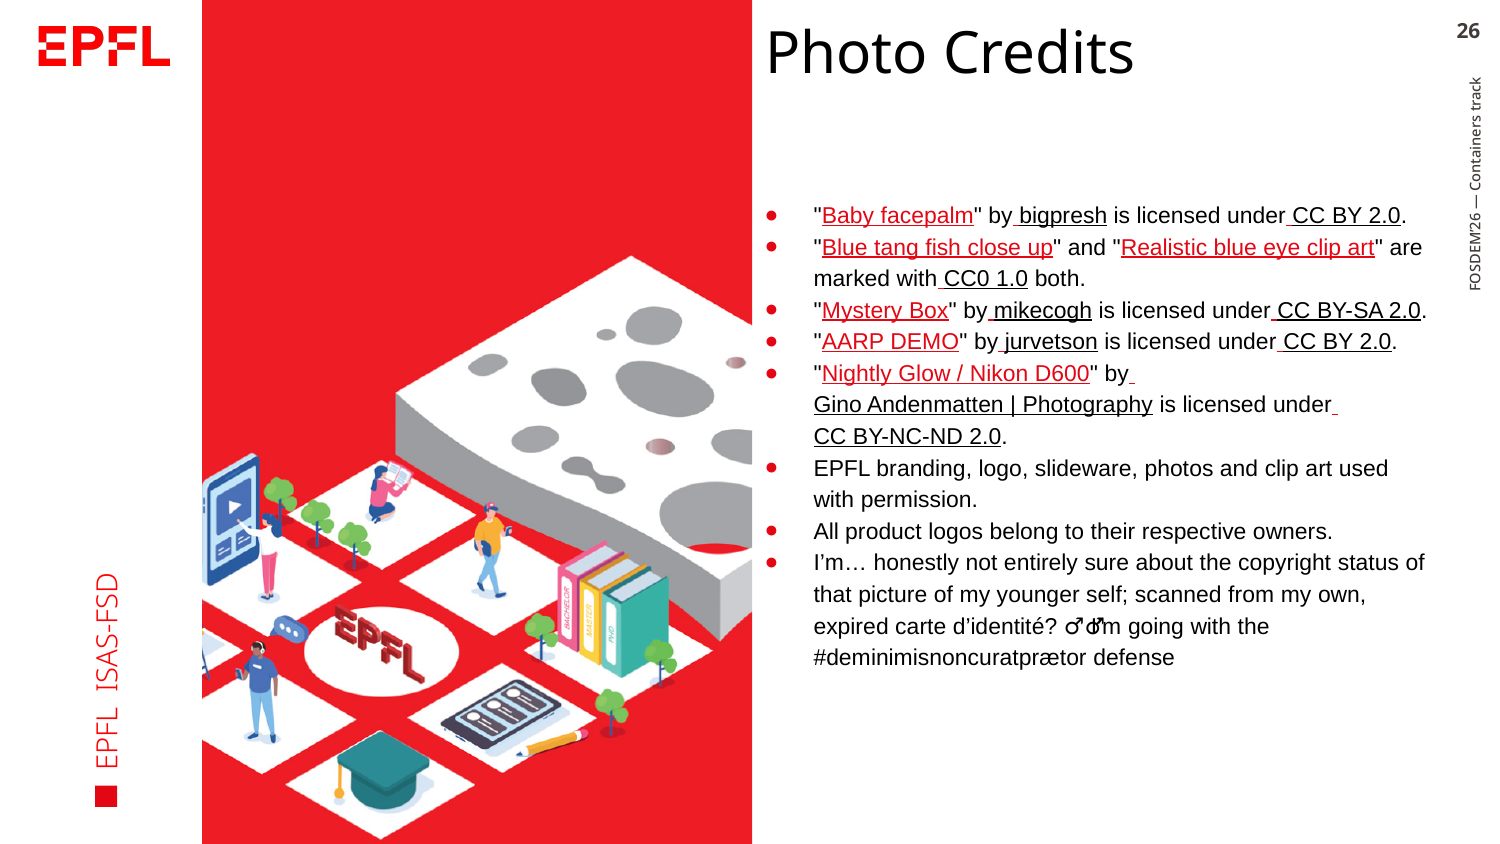

# Photo Credits
"Baby facepalm" by bigpresh is licensed under CC BY 2.0.
"Blue tang fish close up" and "Realistic blue eye clip art" are marked with CC0 1.0 both.
"Mystery Box" by mikecogh is licensed under CC BY-SA 2.0.
"AARP DEMO" by jurvetson is licensed under CC BY 2.0.
"Nightly Glow / Nikon D600" by Gino Andenmatten | Photography is licensed under CC BY-NC-ND 2.0.
EPFL branding, logo, slideware, photos and clip art used with permission.
All product logos belong to their respective owners.
I’m… honestly not entirely sure about the copyright status of that picture of my younger self; scanned from my own, expired carte d’identité? 🤷‍♂️ I’m going with the #deminimisnoncuratprætor defense